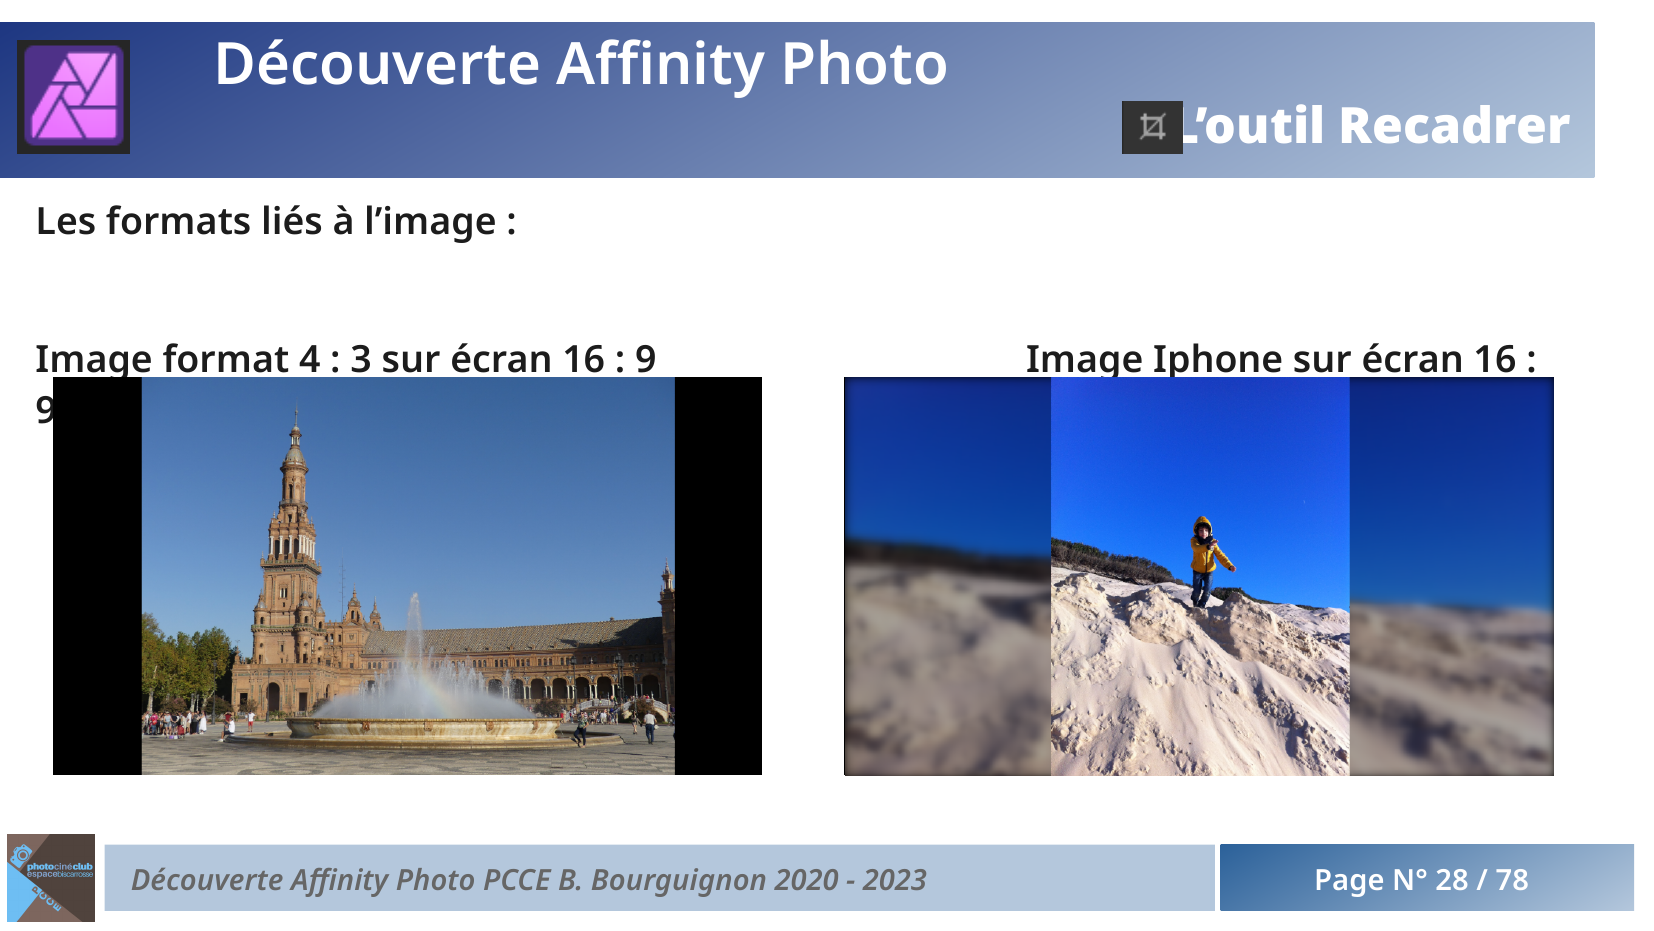

# L’outil Recadrer
Les formats liés à l’image :
Image format 4 : 3 sur écran 16 : 9 Image Iphone sur écran 16 : 9